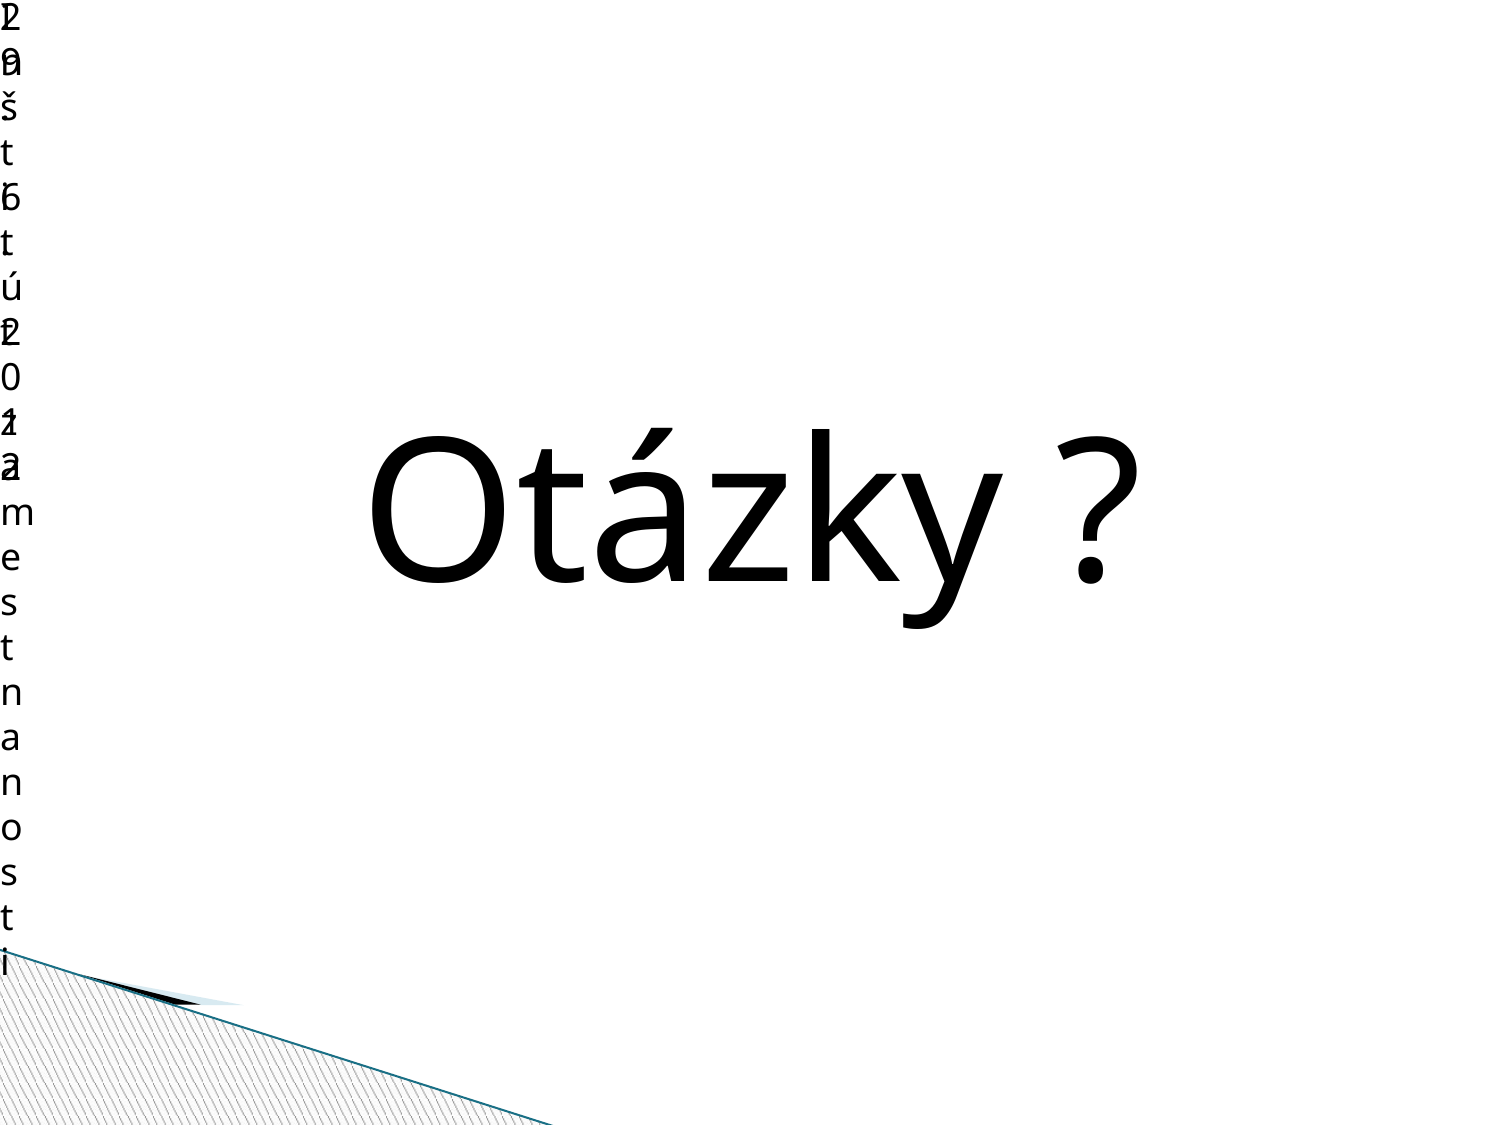

29. 6. 2012
Inštitút zamestnanosti
# Otázky ?